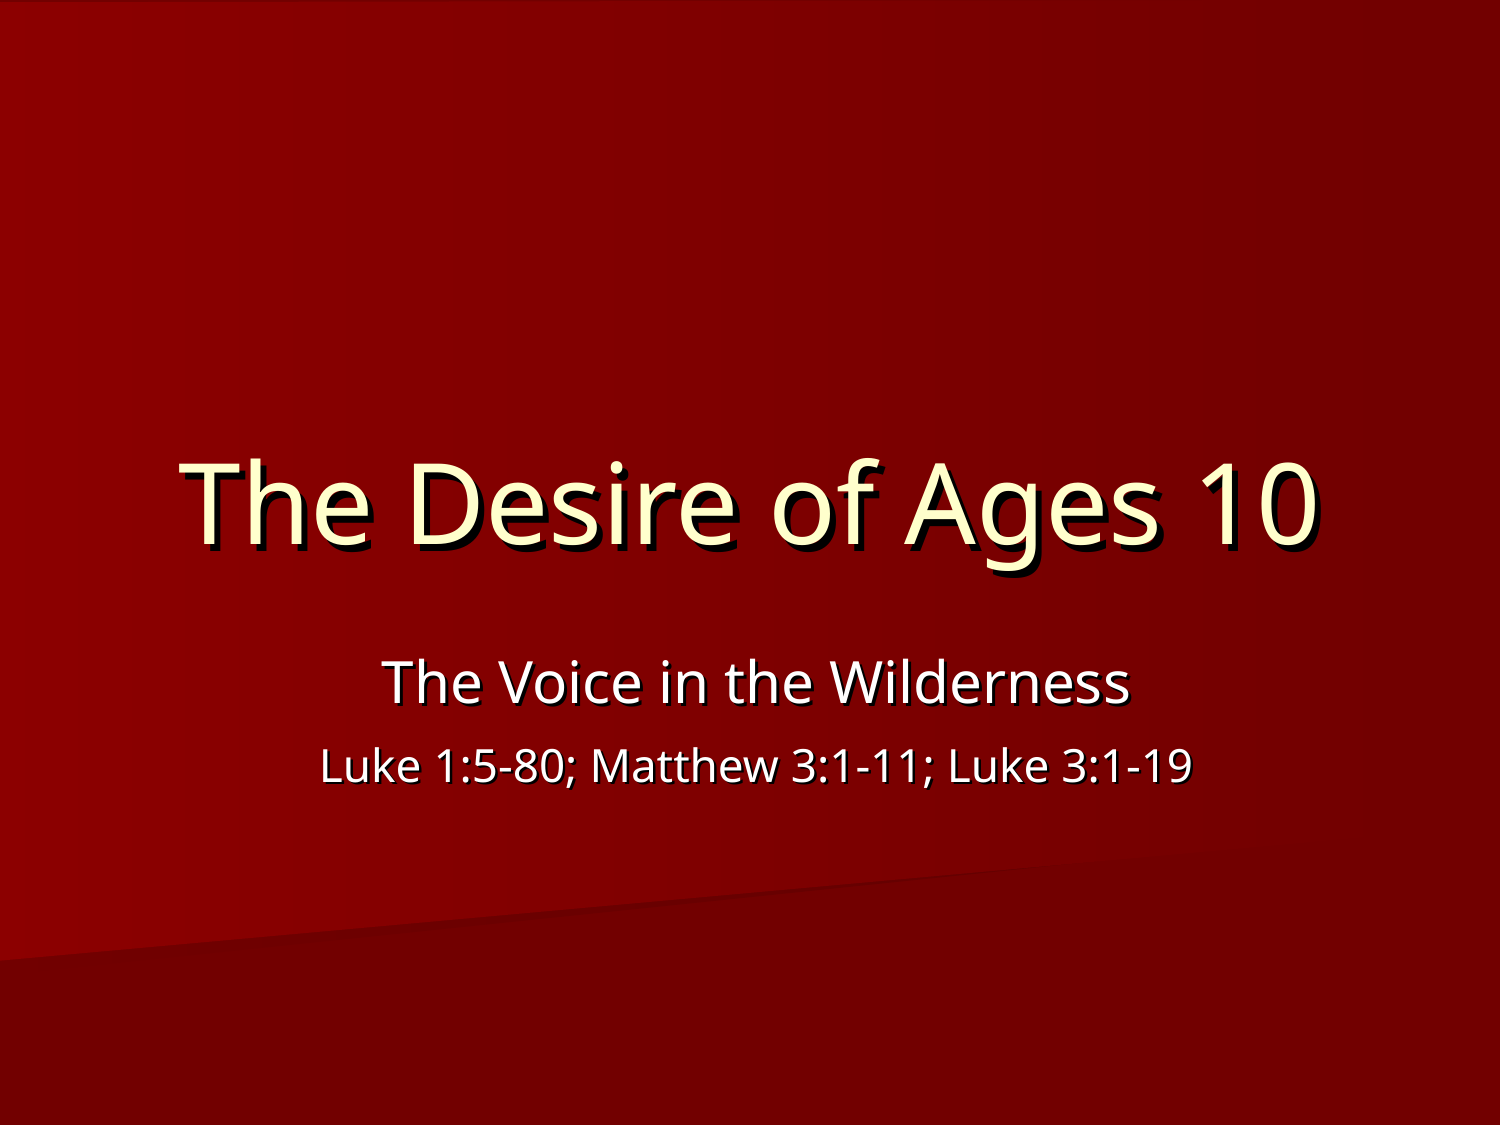

# The Desire of Ages 10
The Voice in the Wilderness
Luke 1:5-80; Matthew 3:1-11; Luke 3:1-19